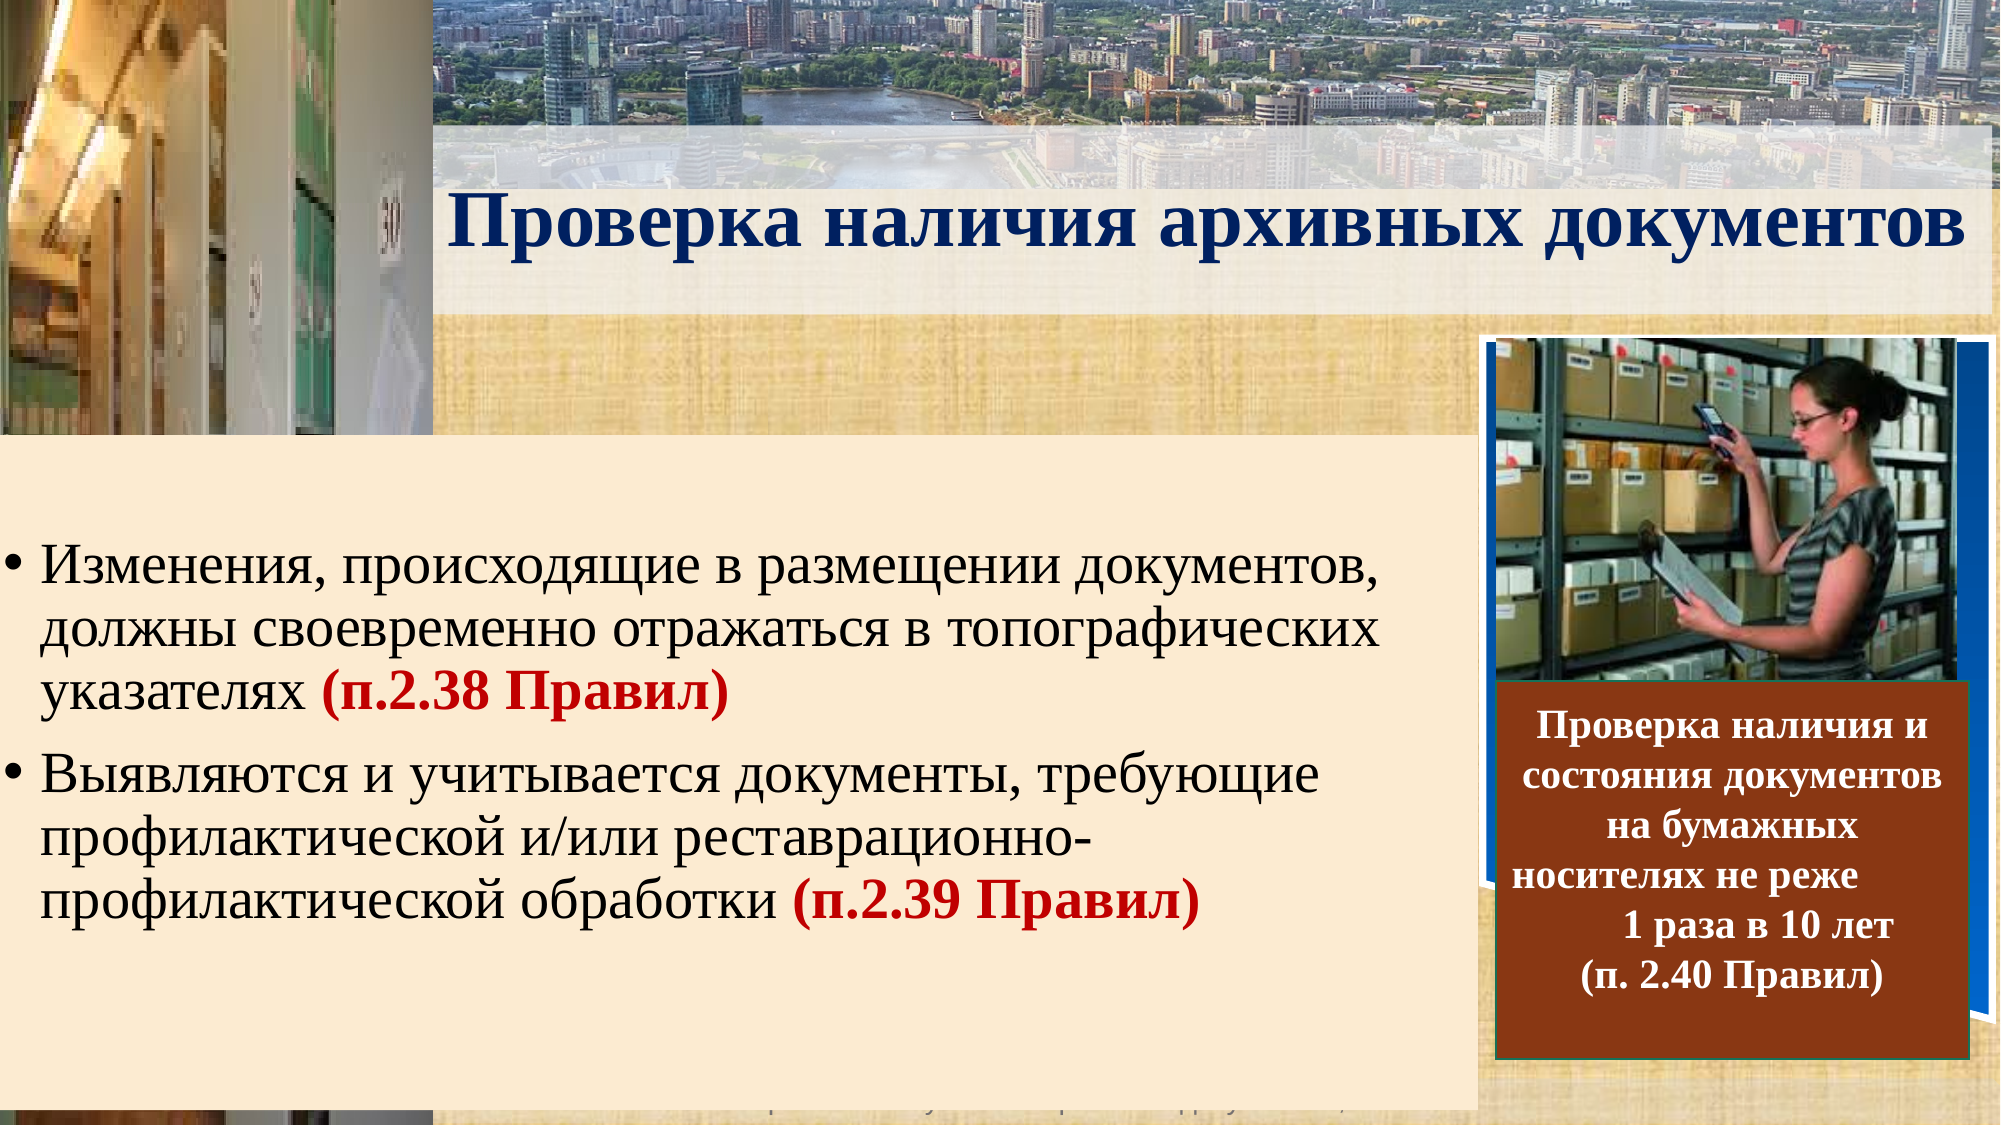

# Проверка наличия архивных документов
Изменения, происходящие в размещении документов, должны своевременно отражаться в топографических указателях (п.2.38 Правил)
Выявляются и учитывается документы, требующие профилактической и/или реставрационно-профилактической обработки (п.2.39 Правил)
Проверка наличия и состояния документов на бумажных носителях не реже 1 раза в 10 лет
(п. 2.40 Правил)